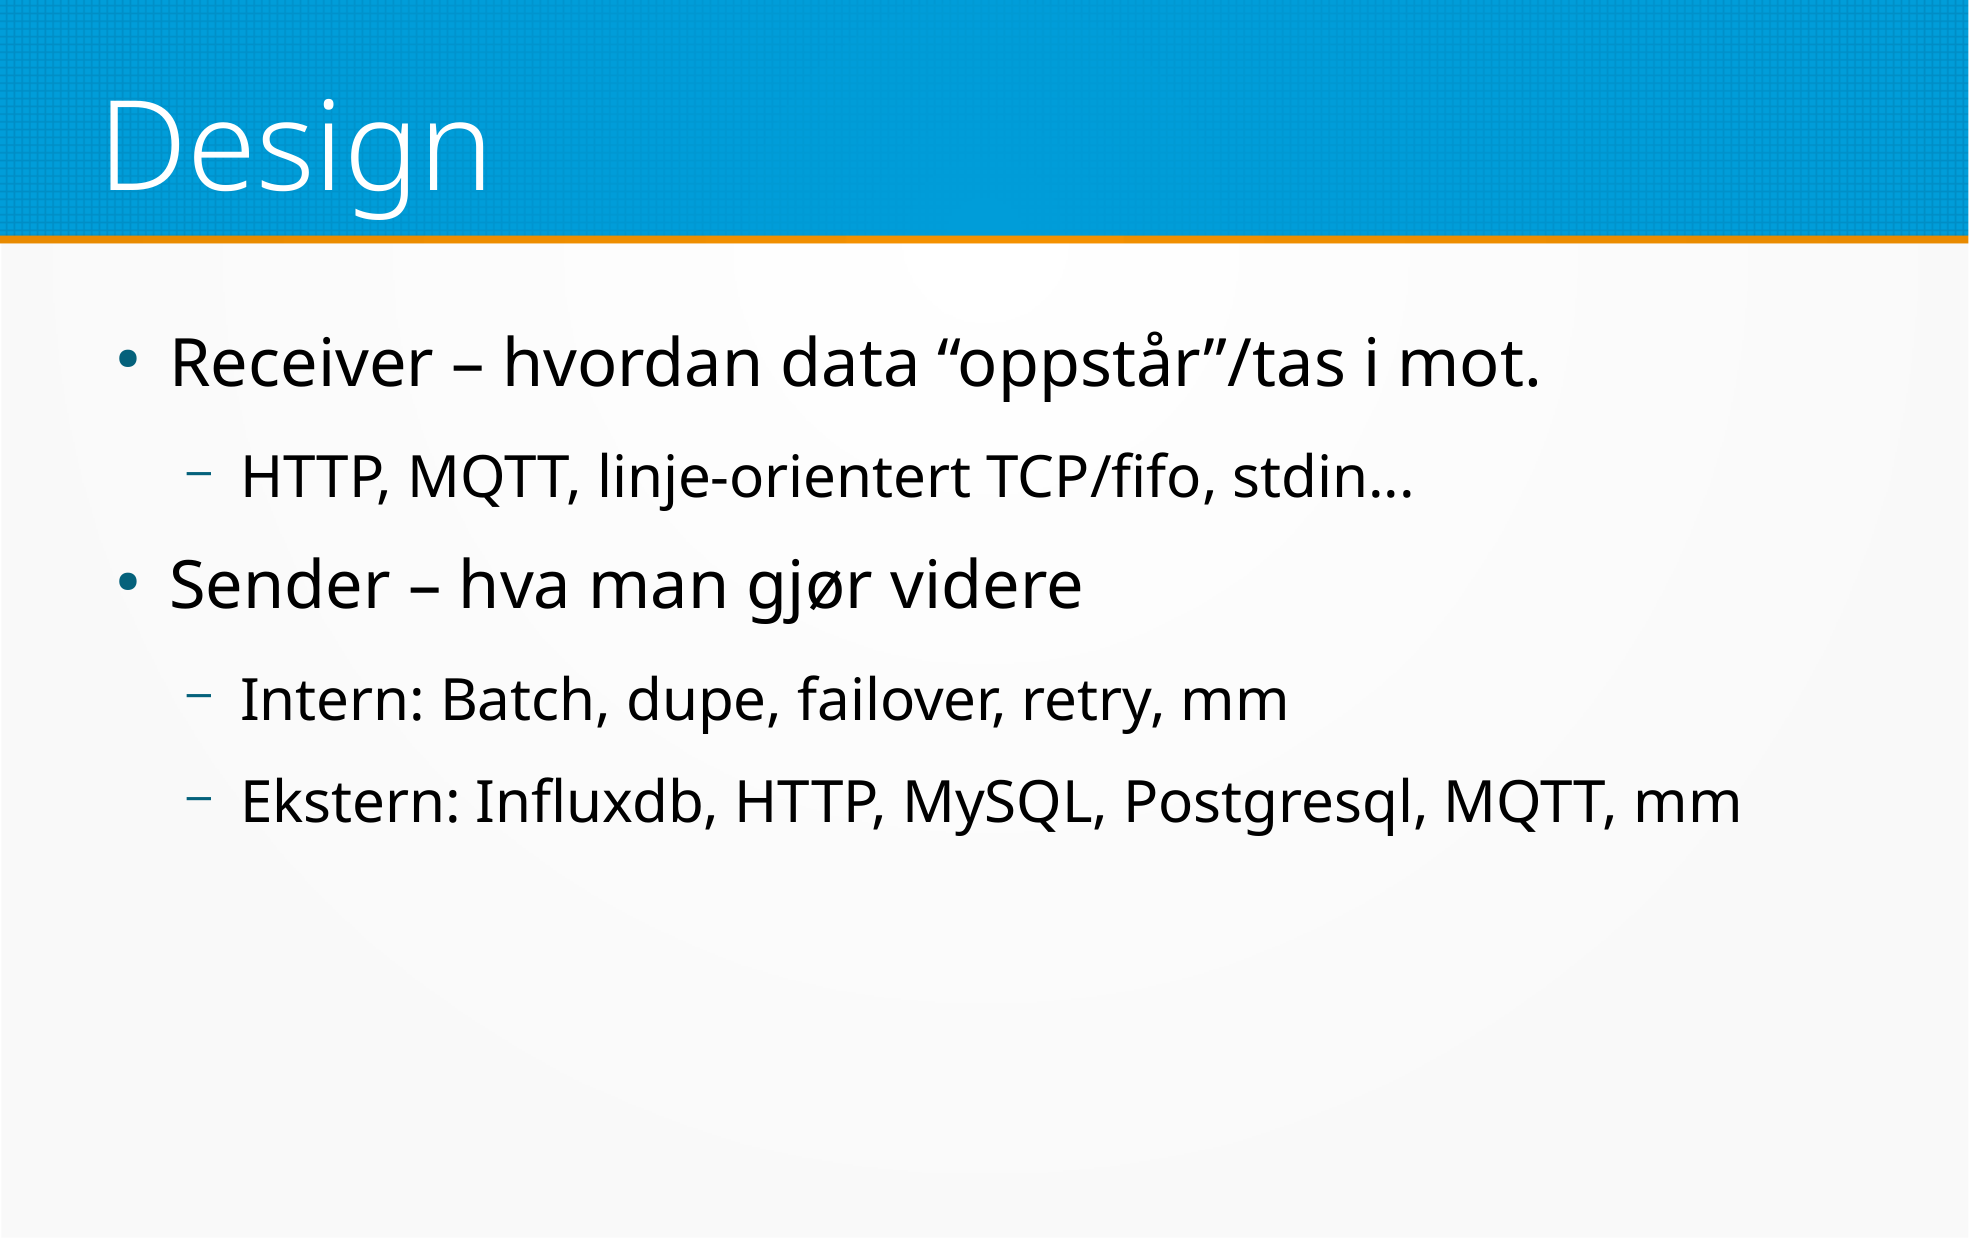

# Design
Receiver – hvordan data “oppstår”/tas i mot.
HTTP, MQTT, linje-orientert TCP/fifo, stdin...
Sender – hva man gjør videre
Intern: Batch, dupe, failover, retry, mm
Ekstern: Influxdb, HTTP, MySQL, Postgresql, MQTT, mm